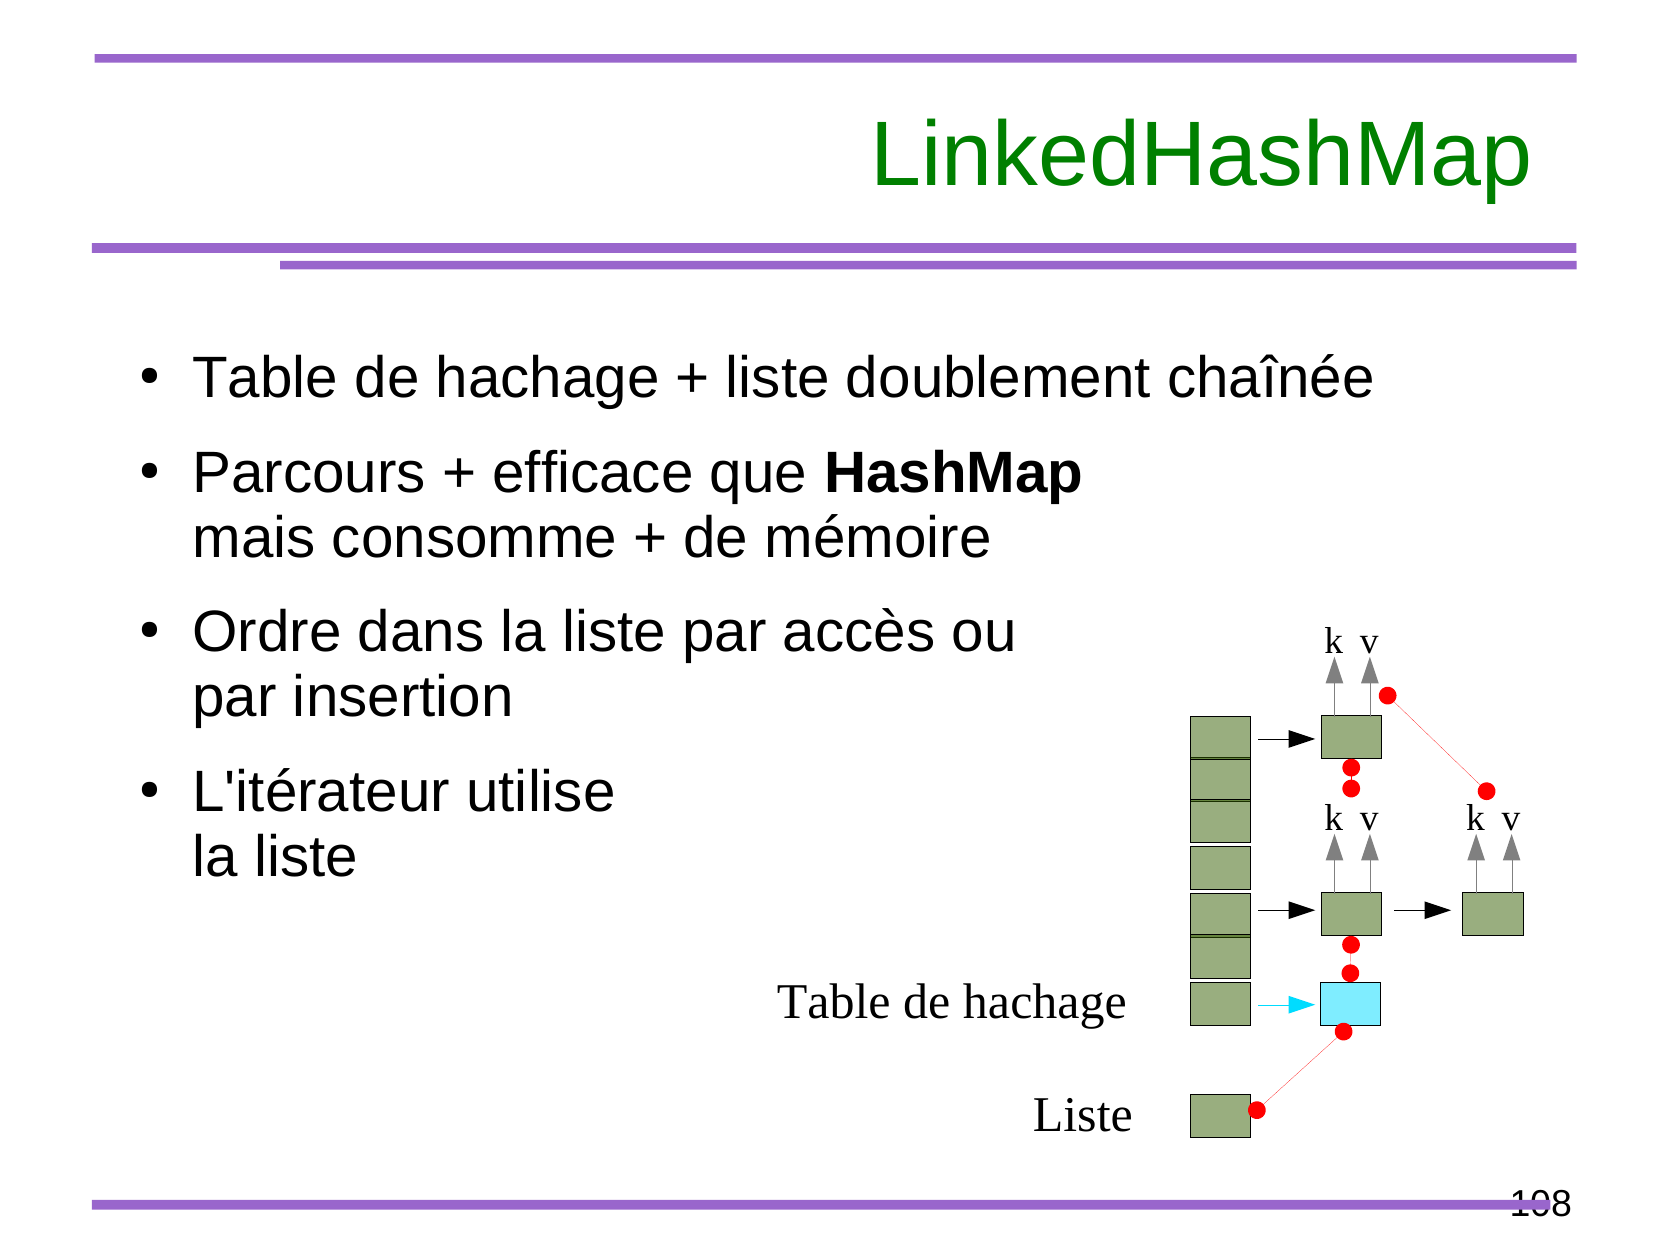

# LinkedHashMap
Table de hachage + liste doublement chaînée
Parcours + efficace que HashMap
mais consomme + de mémoire
Ordre dans la liste par accès ou
par insertion
L'itérateur utilise
la liste
k
v
k
v
k
v
Table de hachage
Liste